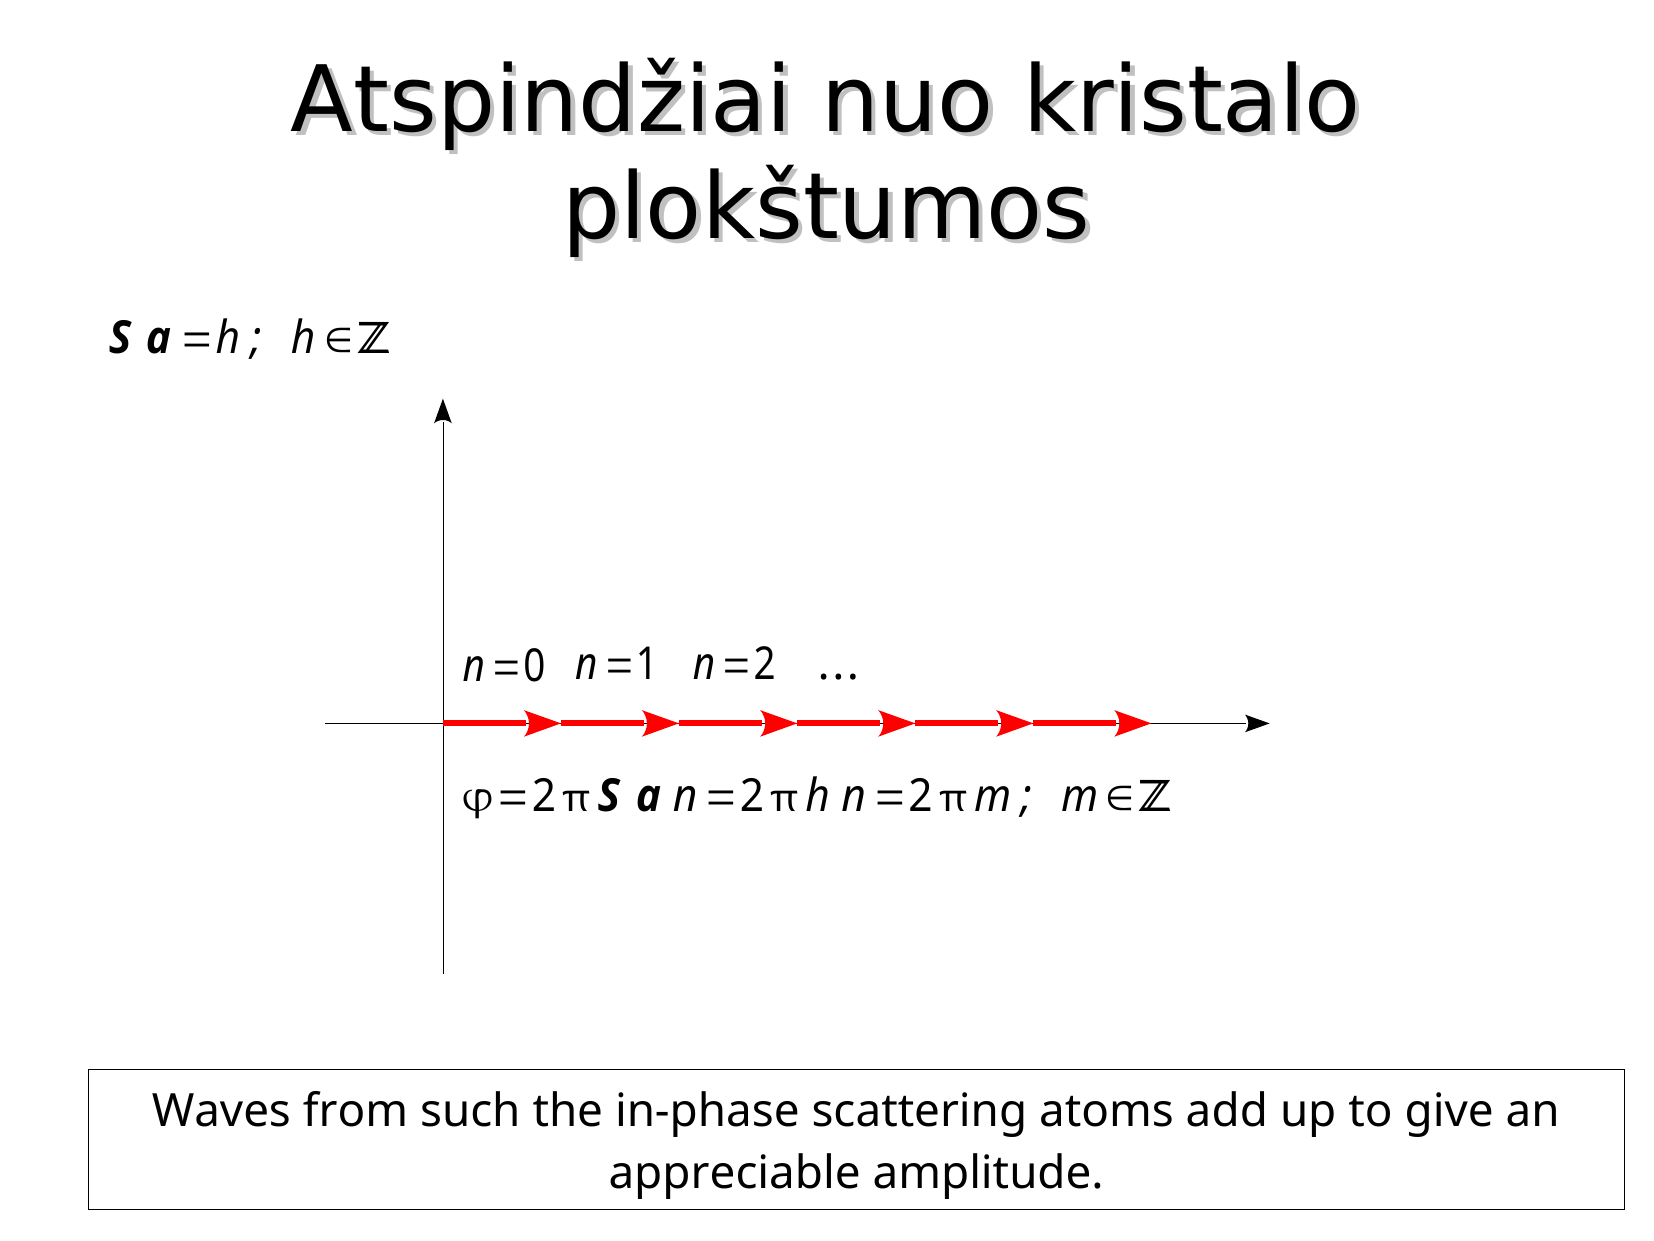

# Atspindžiai nuo kristalo plokštumos
Waves from such the in-phase scattering atoms add up to give an appreciable amplitude.